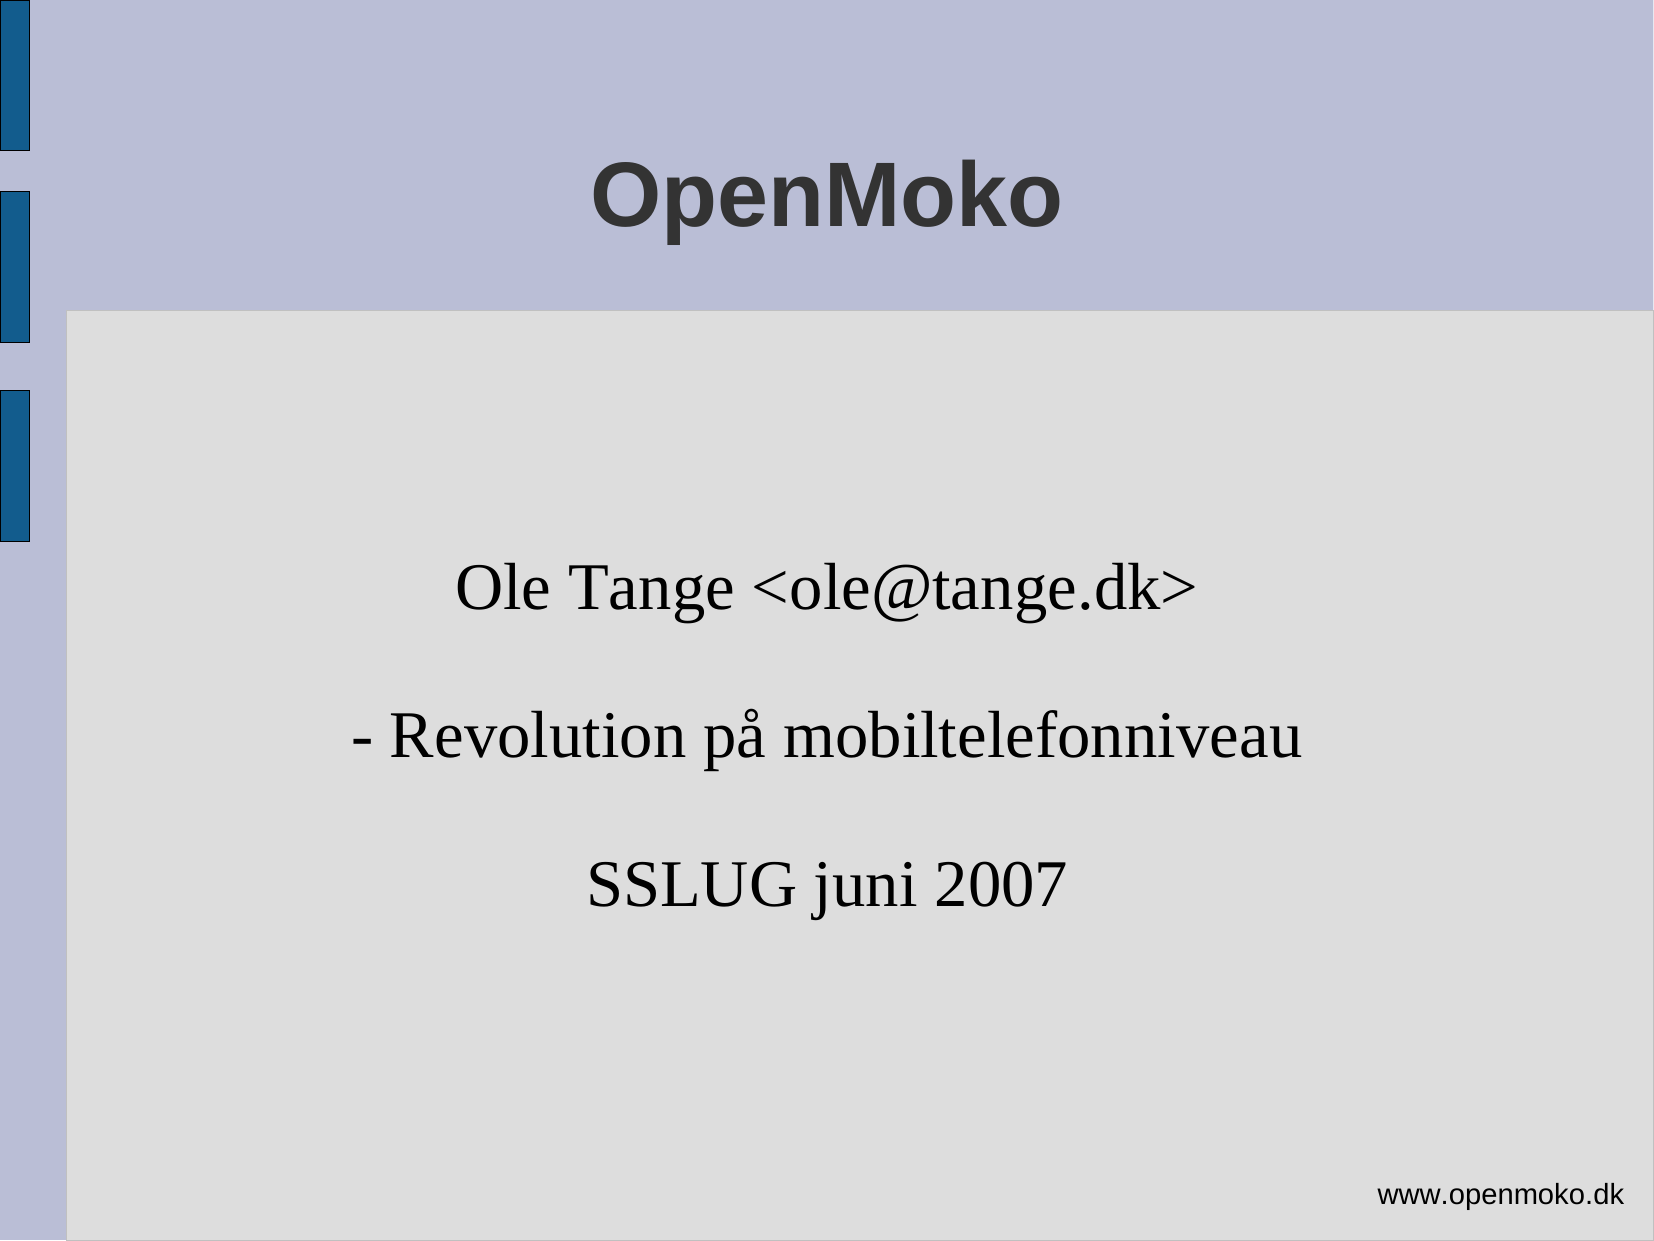

# OpenMoko
Ole Tange <ole@tange.dk>
- Revolution på mobiltelefonniveau
SSLUG juni 2007